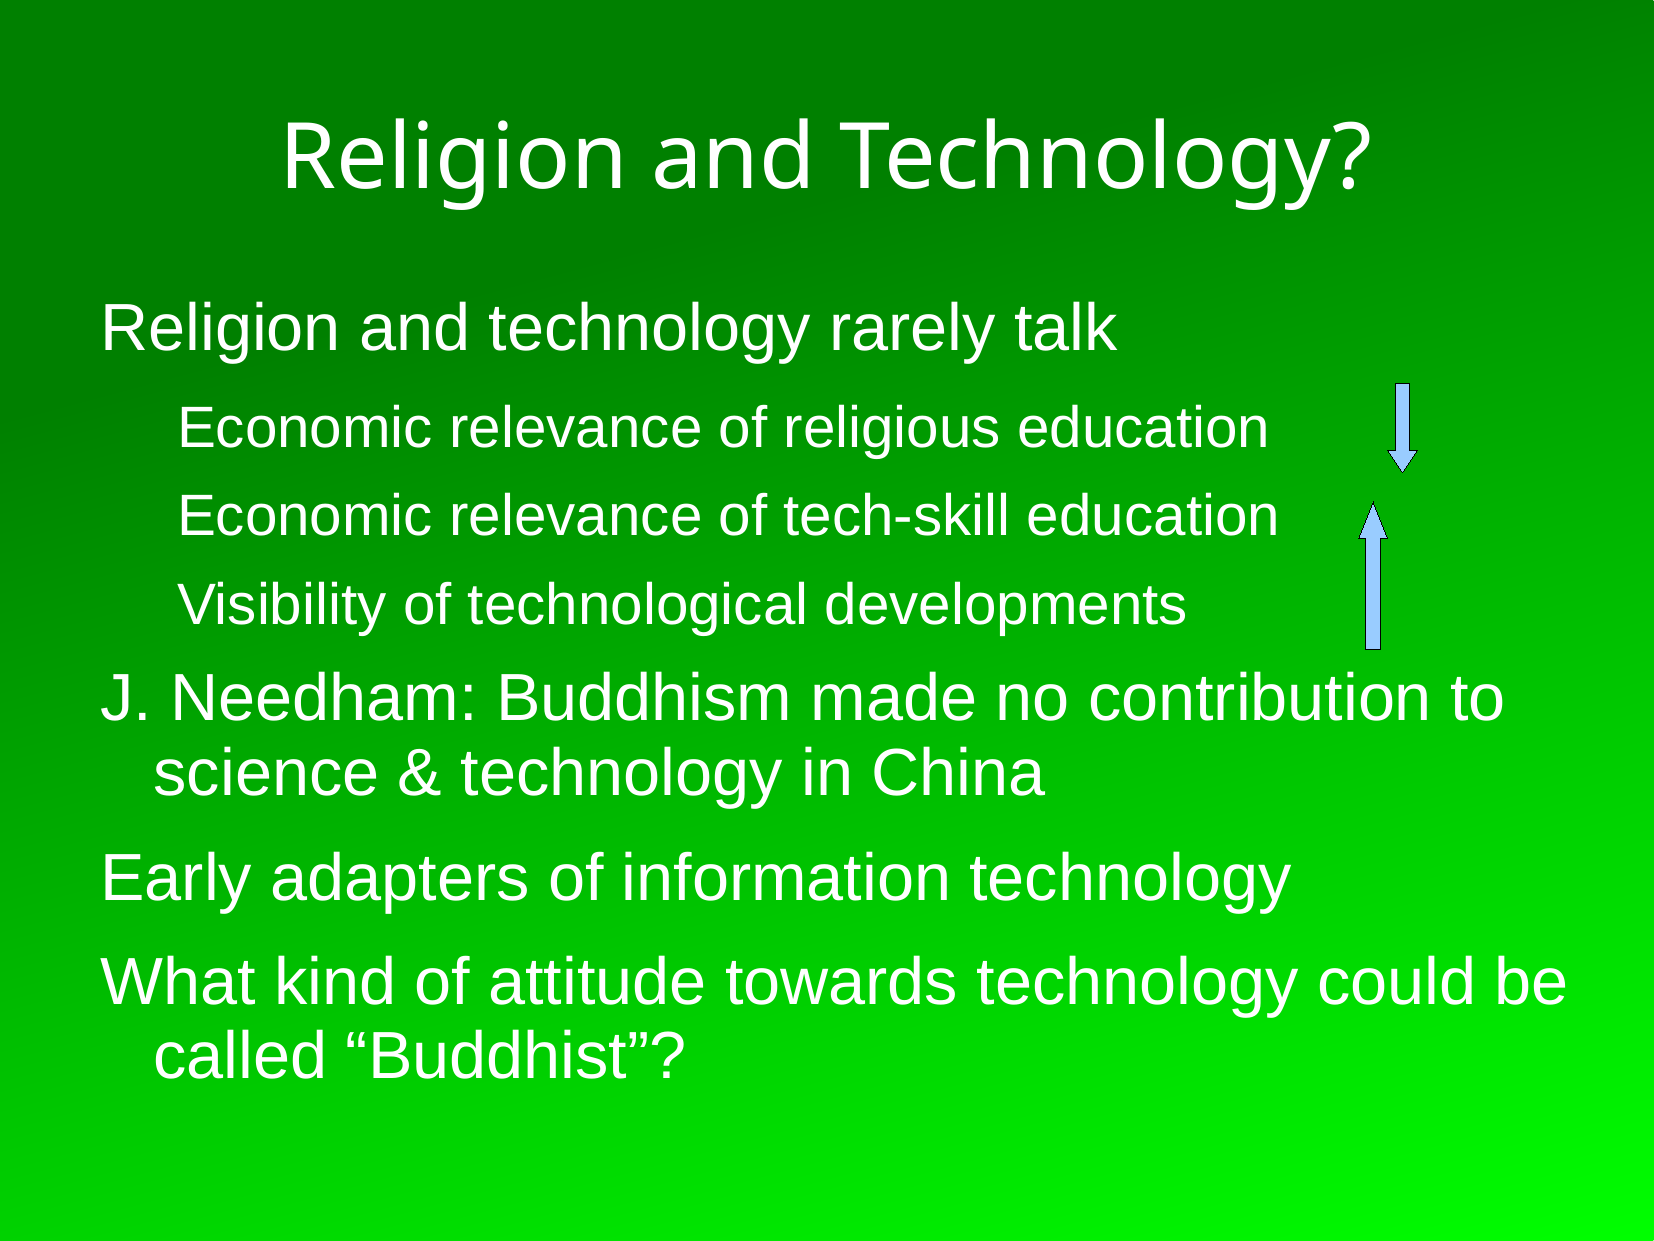

# Religion and Technology?
Religion and technology rarely talk
Economic relevance of religious education
Economic relevance of tech-skill education
Visibility of technological developments
J. Needham: Buddhism made no contribution to science & technology in China
Early adapters of information technology
What kind of attitude towards technology could be called “Buddhist”?